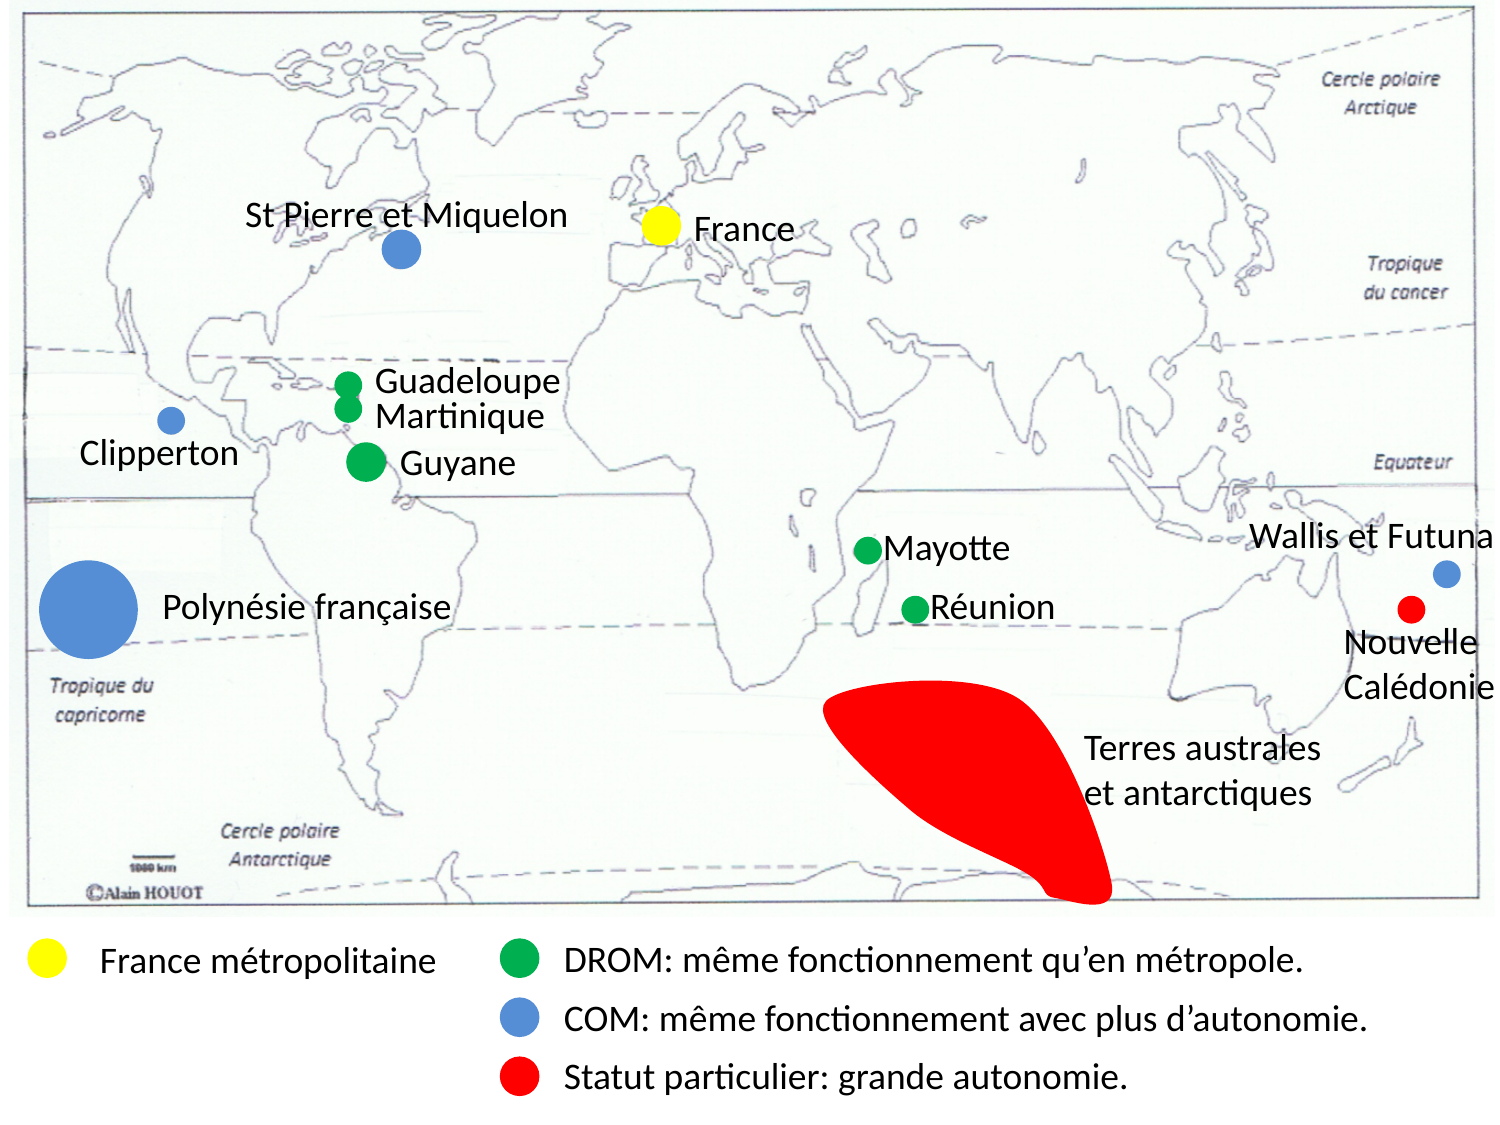

St Pierre et Miquelon
France
Guadeloupe
Martinique
Clipperton
Guyane
Wallis et Futuna
Mayotte
Polynésie française
Réunion
Nouvelle Calédonie
Terres australes et antarctiques
DROM: même fonctionnement qu’en métropole.
 France métropolitaine
COM: même fonctionnement avec plus d’autonomie.
Statut particulier: grande autonomie.